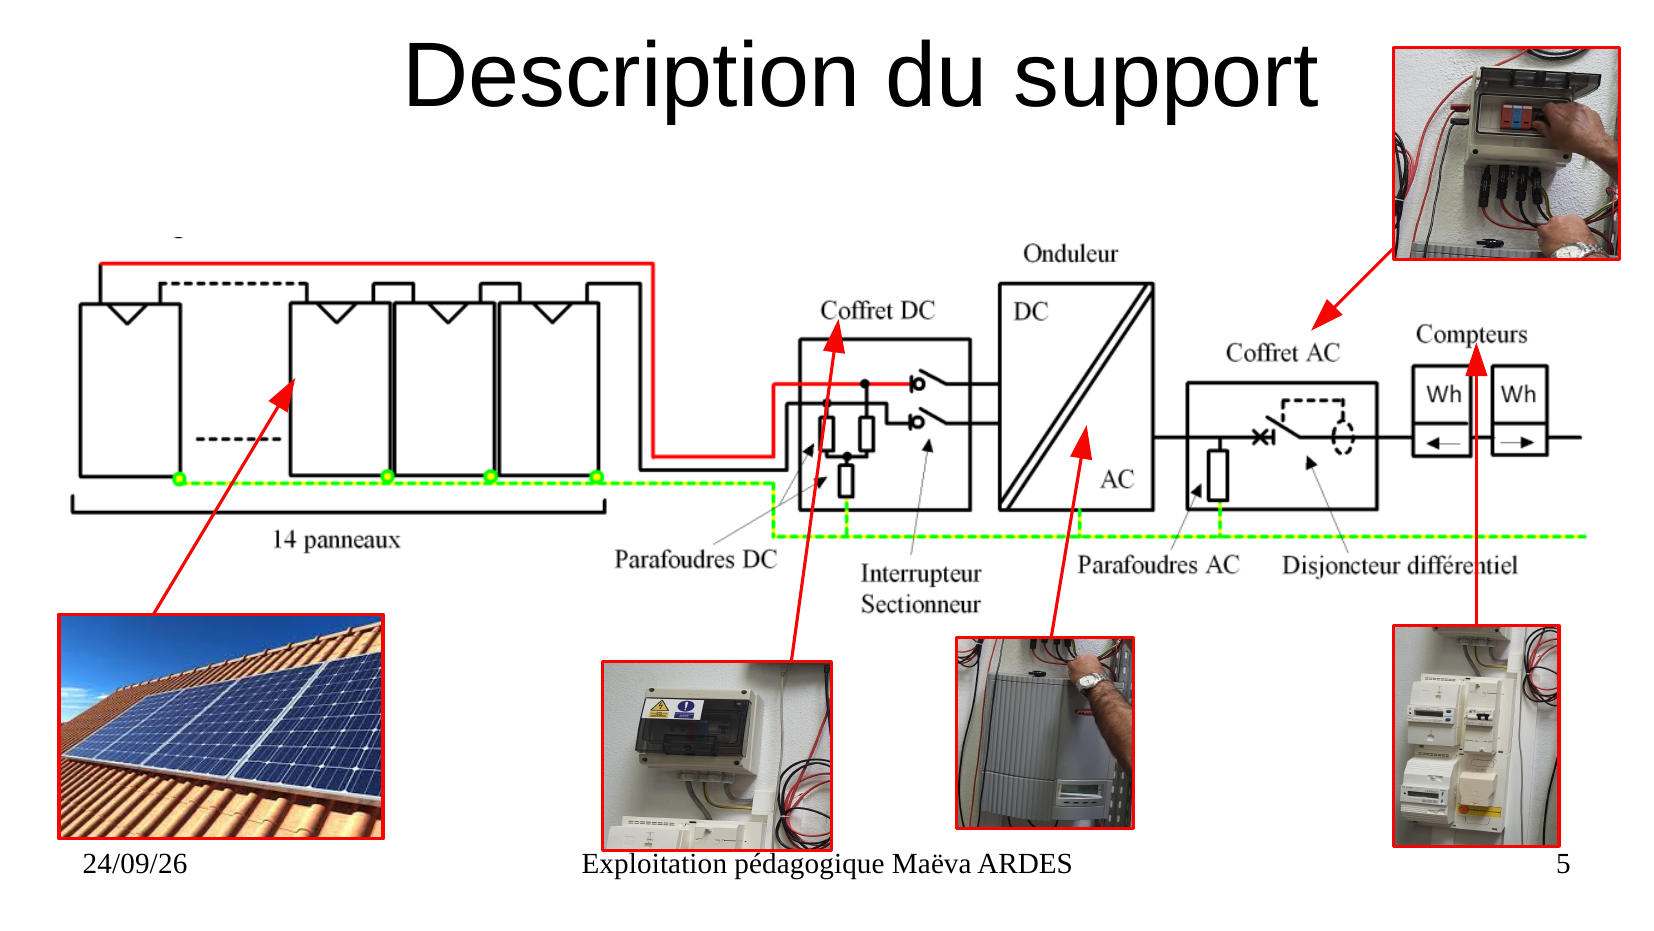

# Description du support
Exploitation pédagogique Maëva ARDES
5